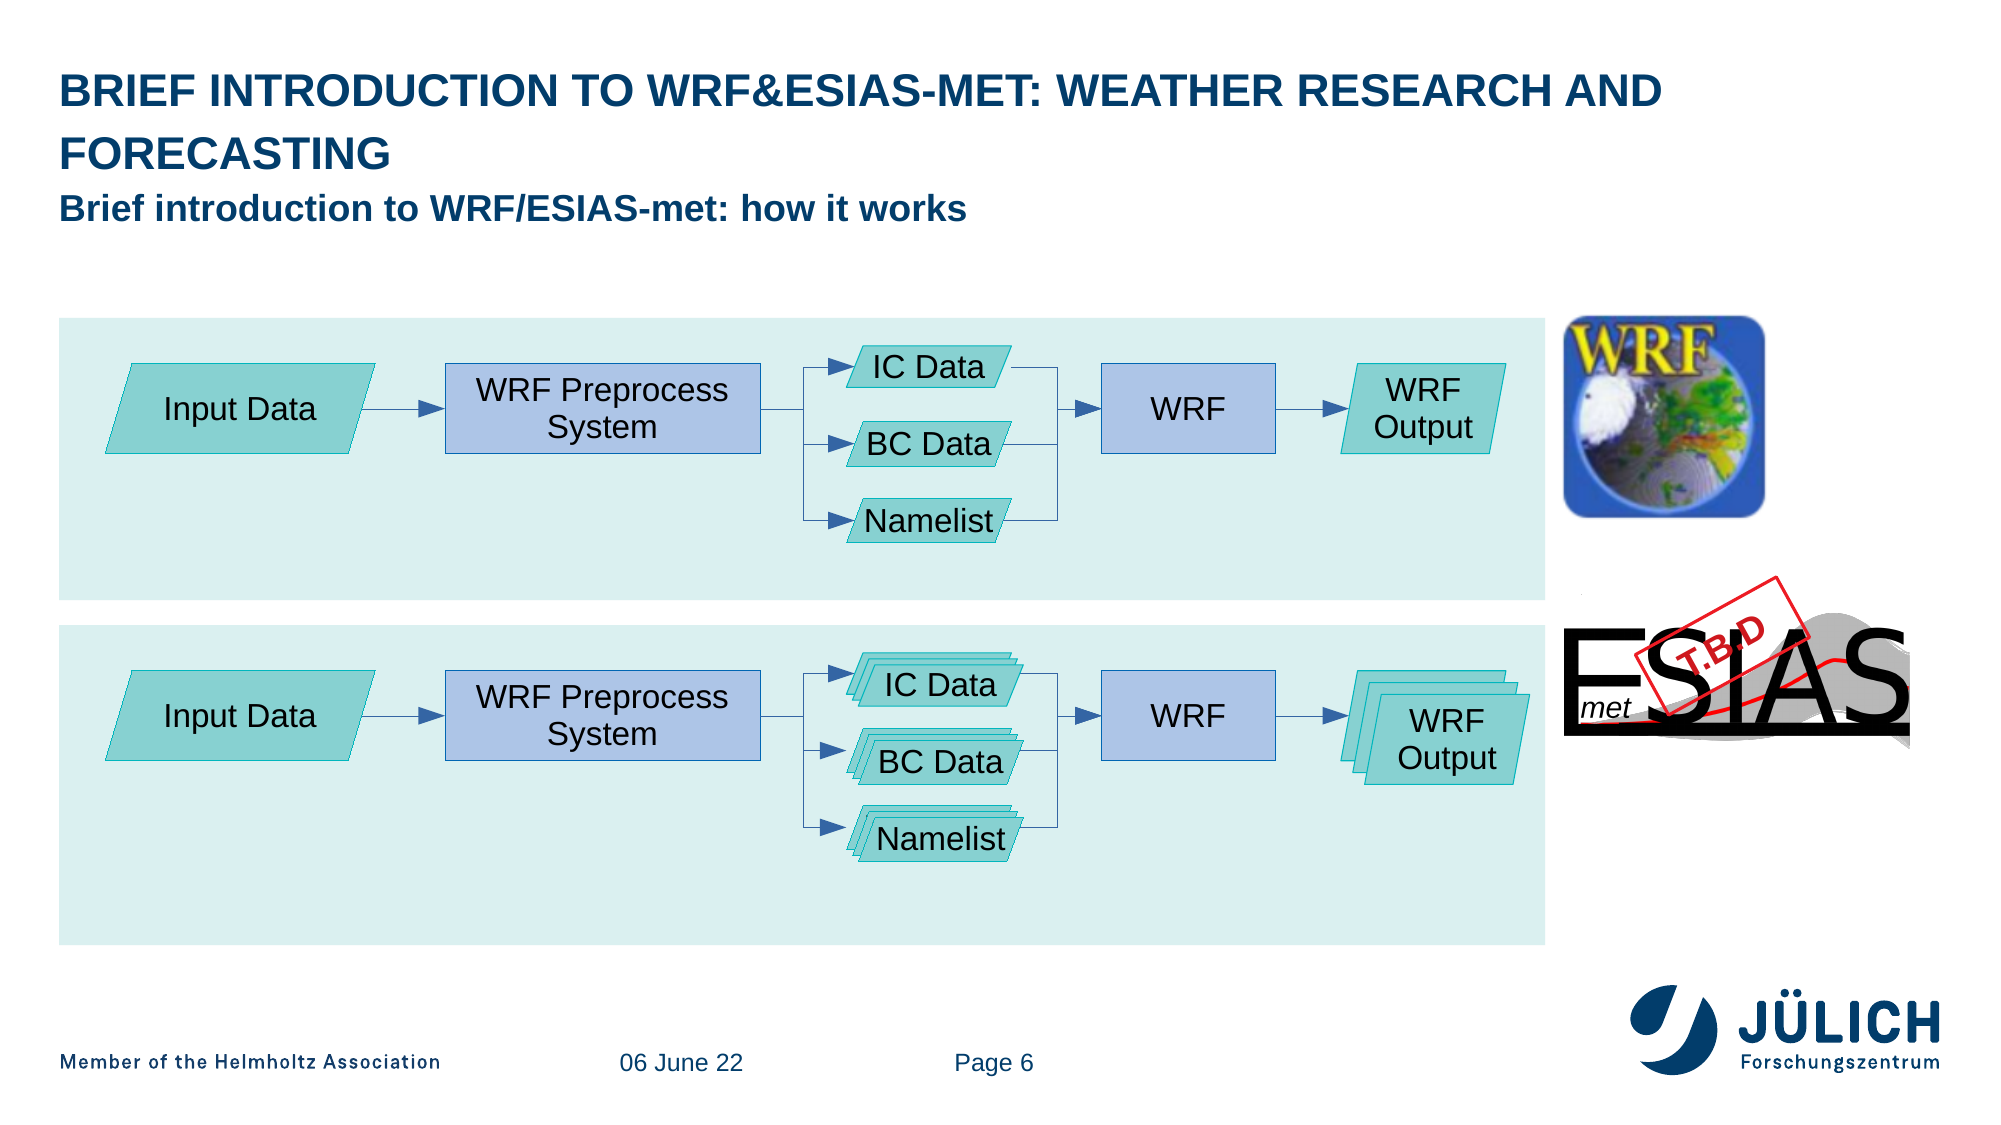

# Brief introduction to WRF&ESIAS-met: Weather Research and Forecasting
Brief introduction to WRF/ESIAS-met: how it works
IC Data
Input Data
WRF Preprocess
System
WRF
WRF
Output
BC Data
Namelist
T.B.D
IC Data
IC Data
IC Data
Input Data
WRF Preprocess
System
WRF
WRF
Output
WRF
Output
WRF
Output
BC Data
BC Data
BC Data
Namelist
Namelist
Namelist
Page
06 June 22